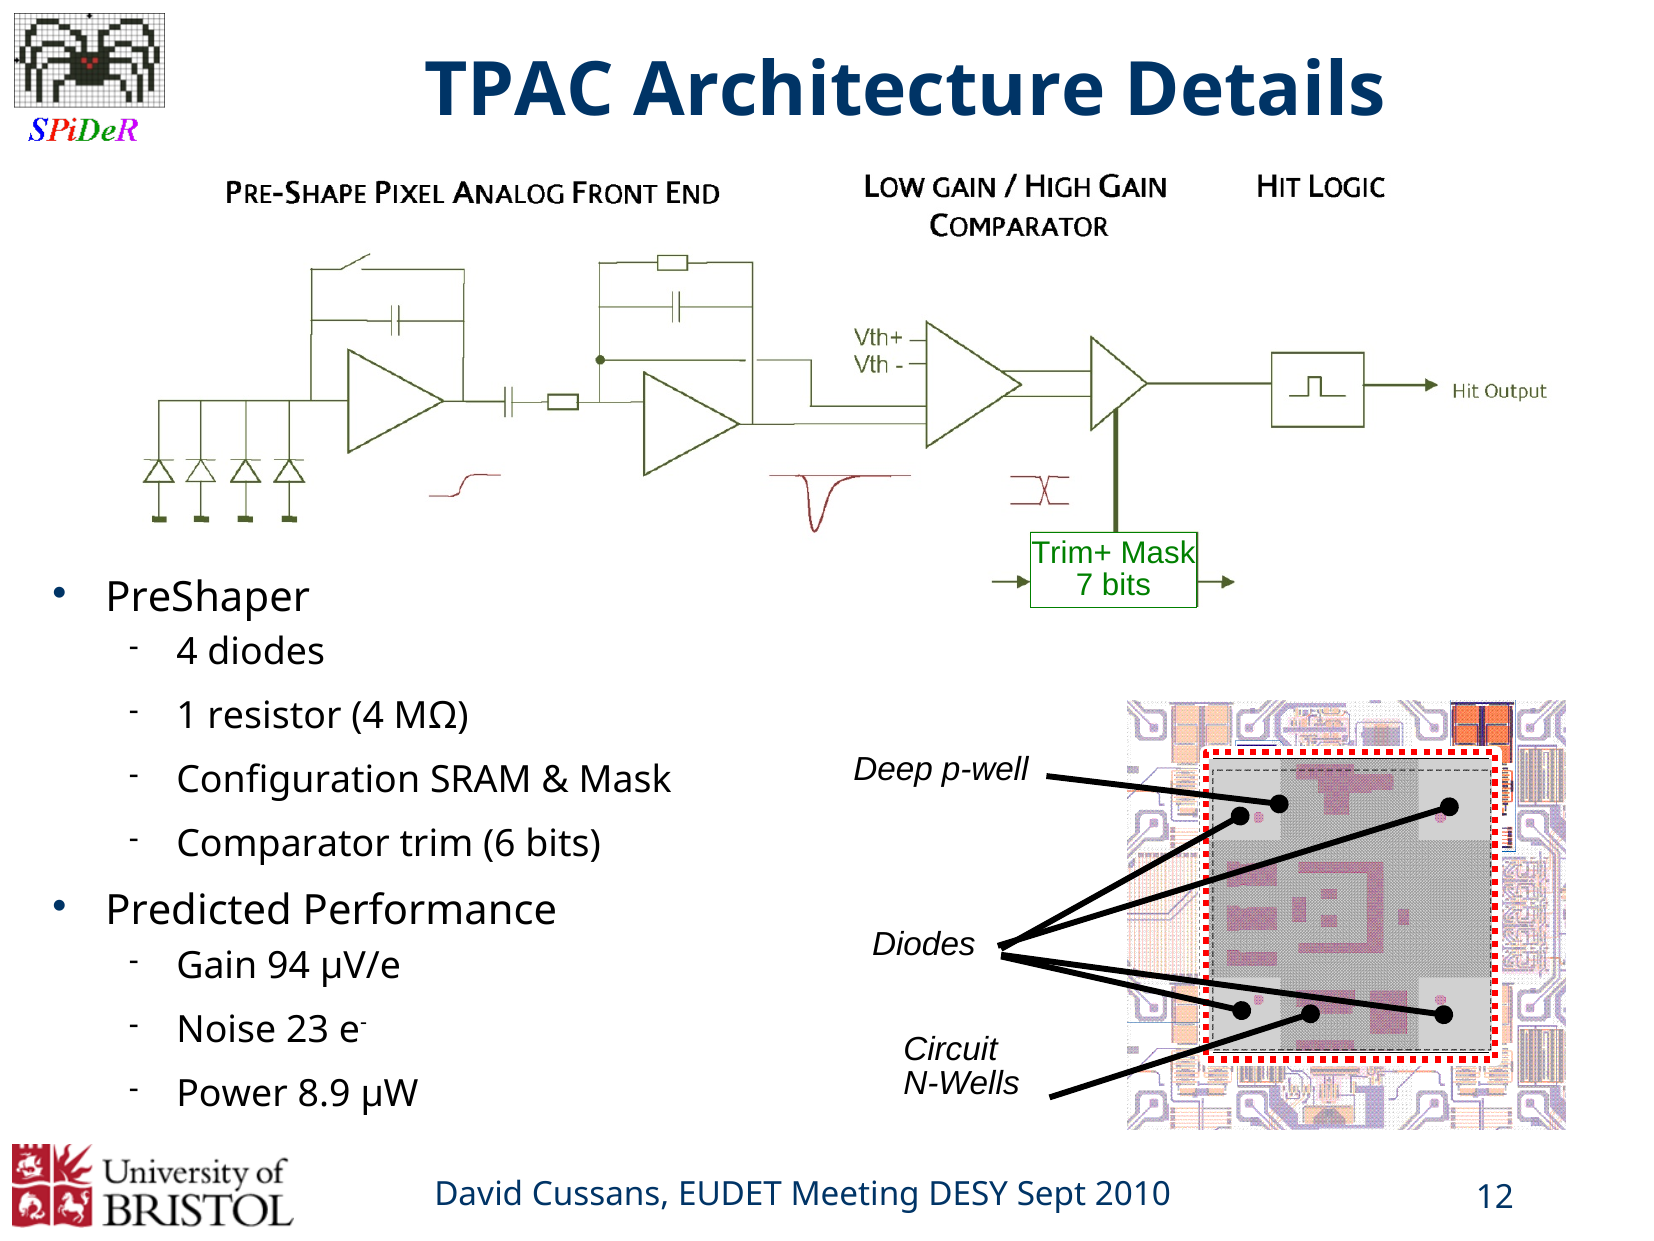

# TPAC Architecture Details
Trim+ Mask
7 bits
PreShaper
4 diodes
1 resistor (4 MΩ)
Configuration SRAM & Mask
Comparator trim (6 bits)
Predicted Performance
Gain 94 μV/e
Noise 23 e-
Power 8.9 μW
Deep p-well
Diodes
Circuit N-Wells